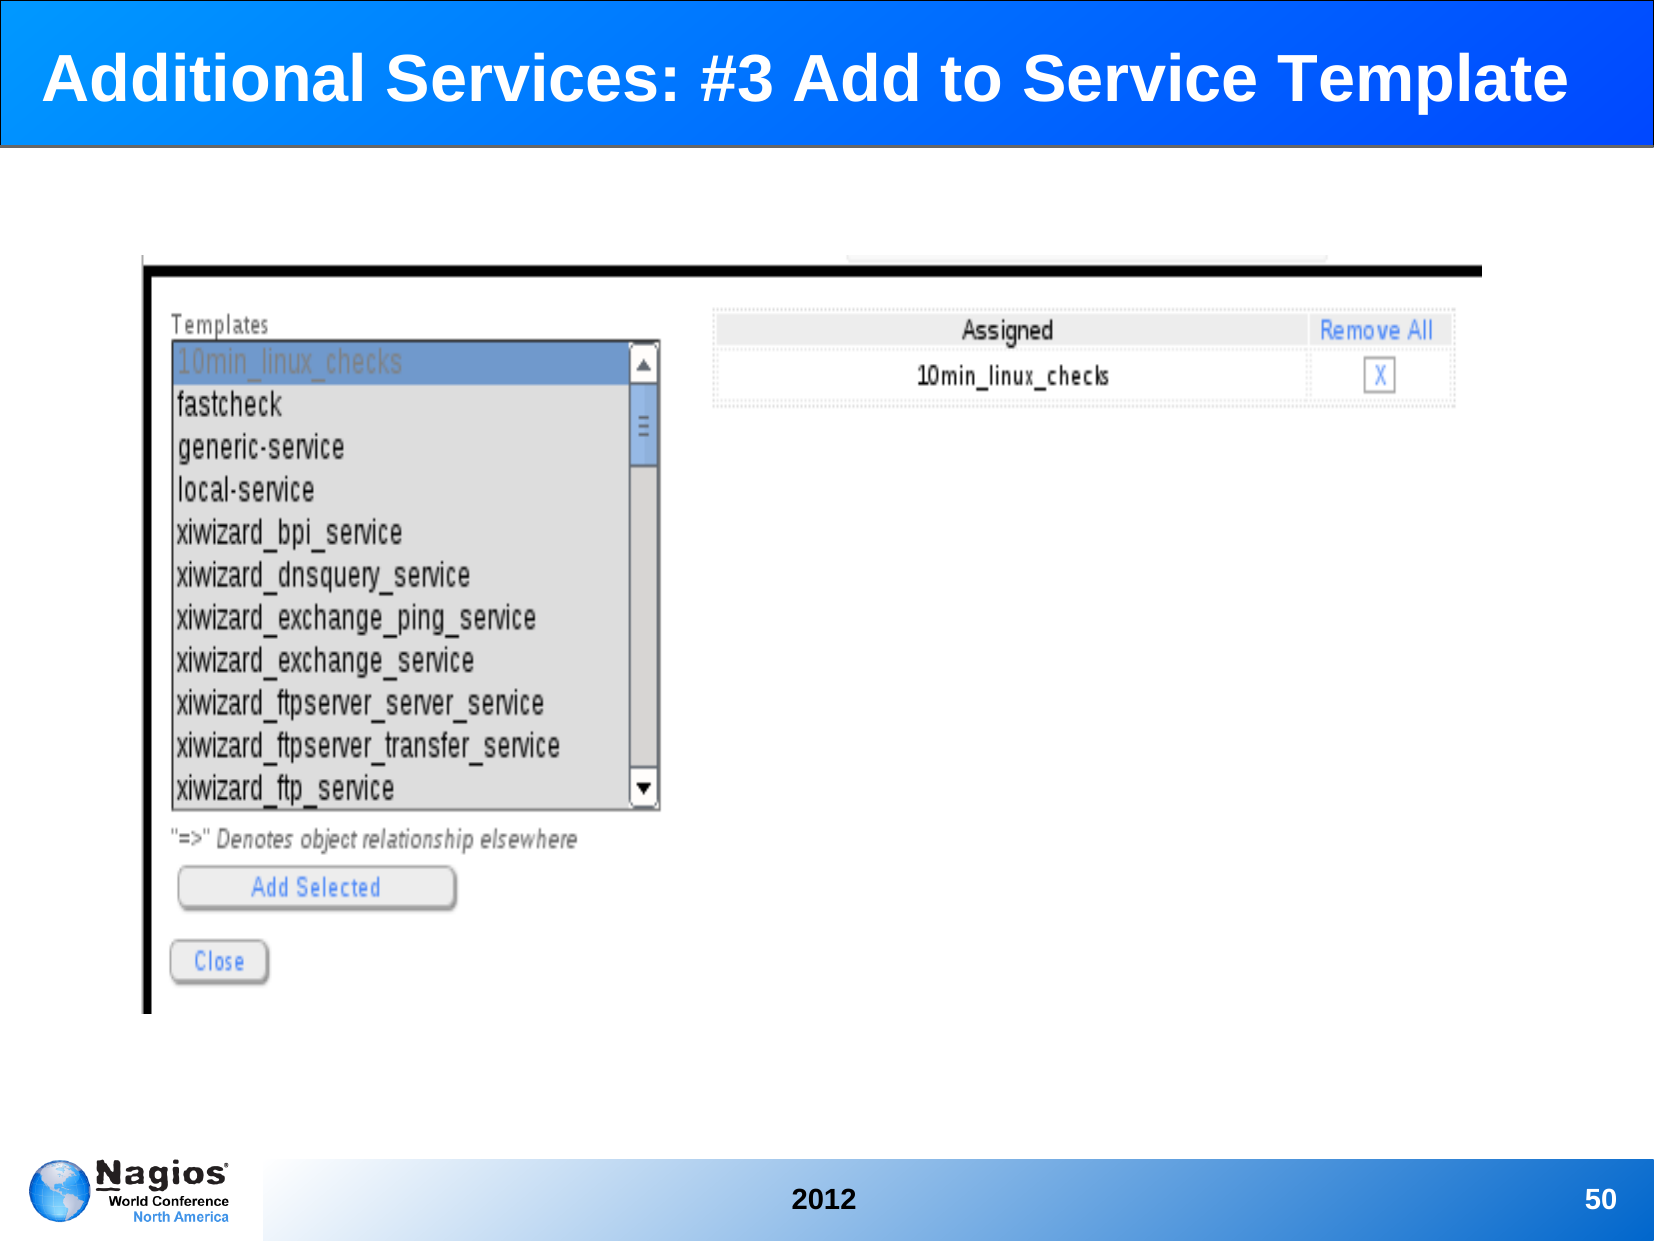

# Additional Services: #3 Add to Service Template
2011
50